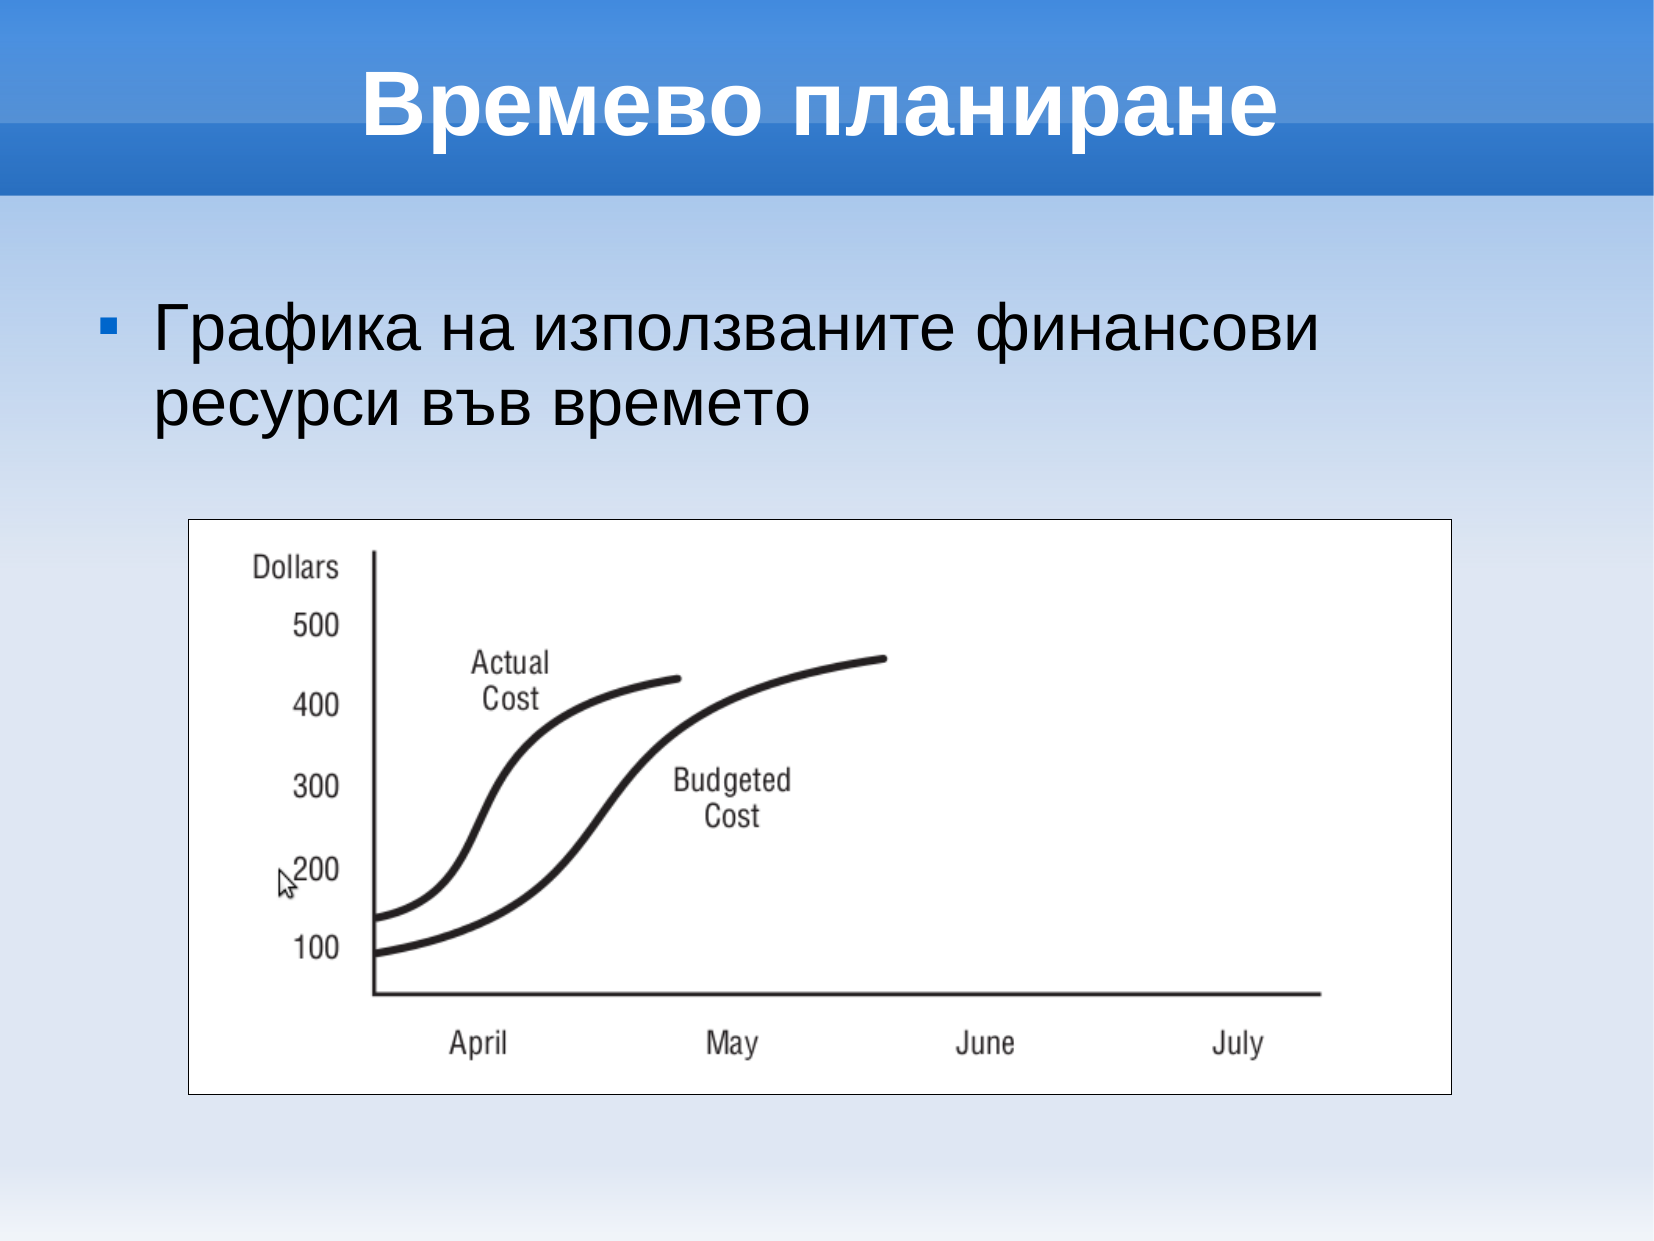

# Времево планиране
Графика на използваните финансови ресурси във времето